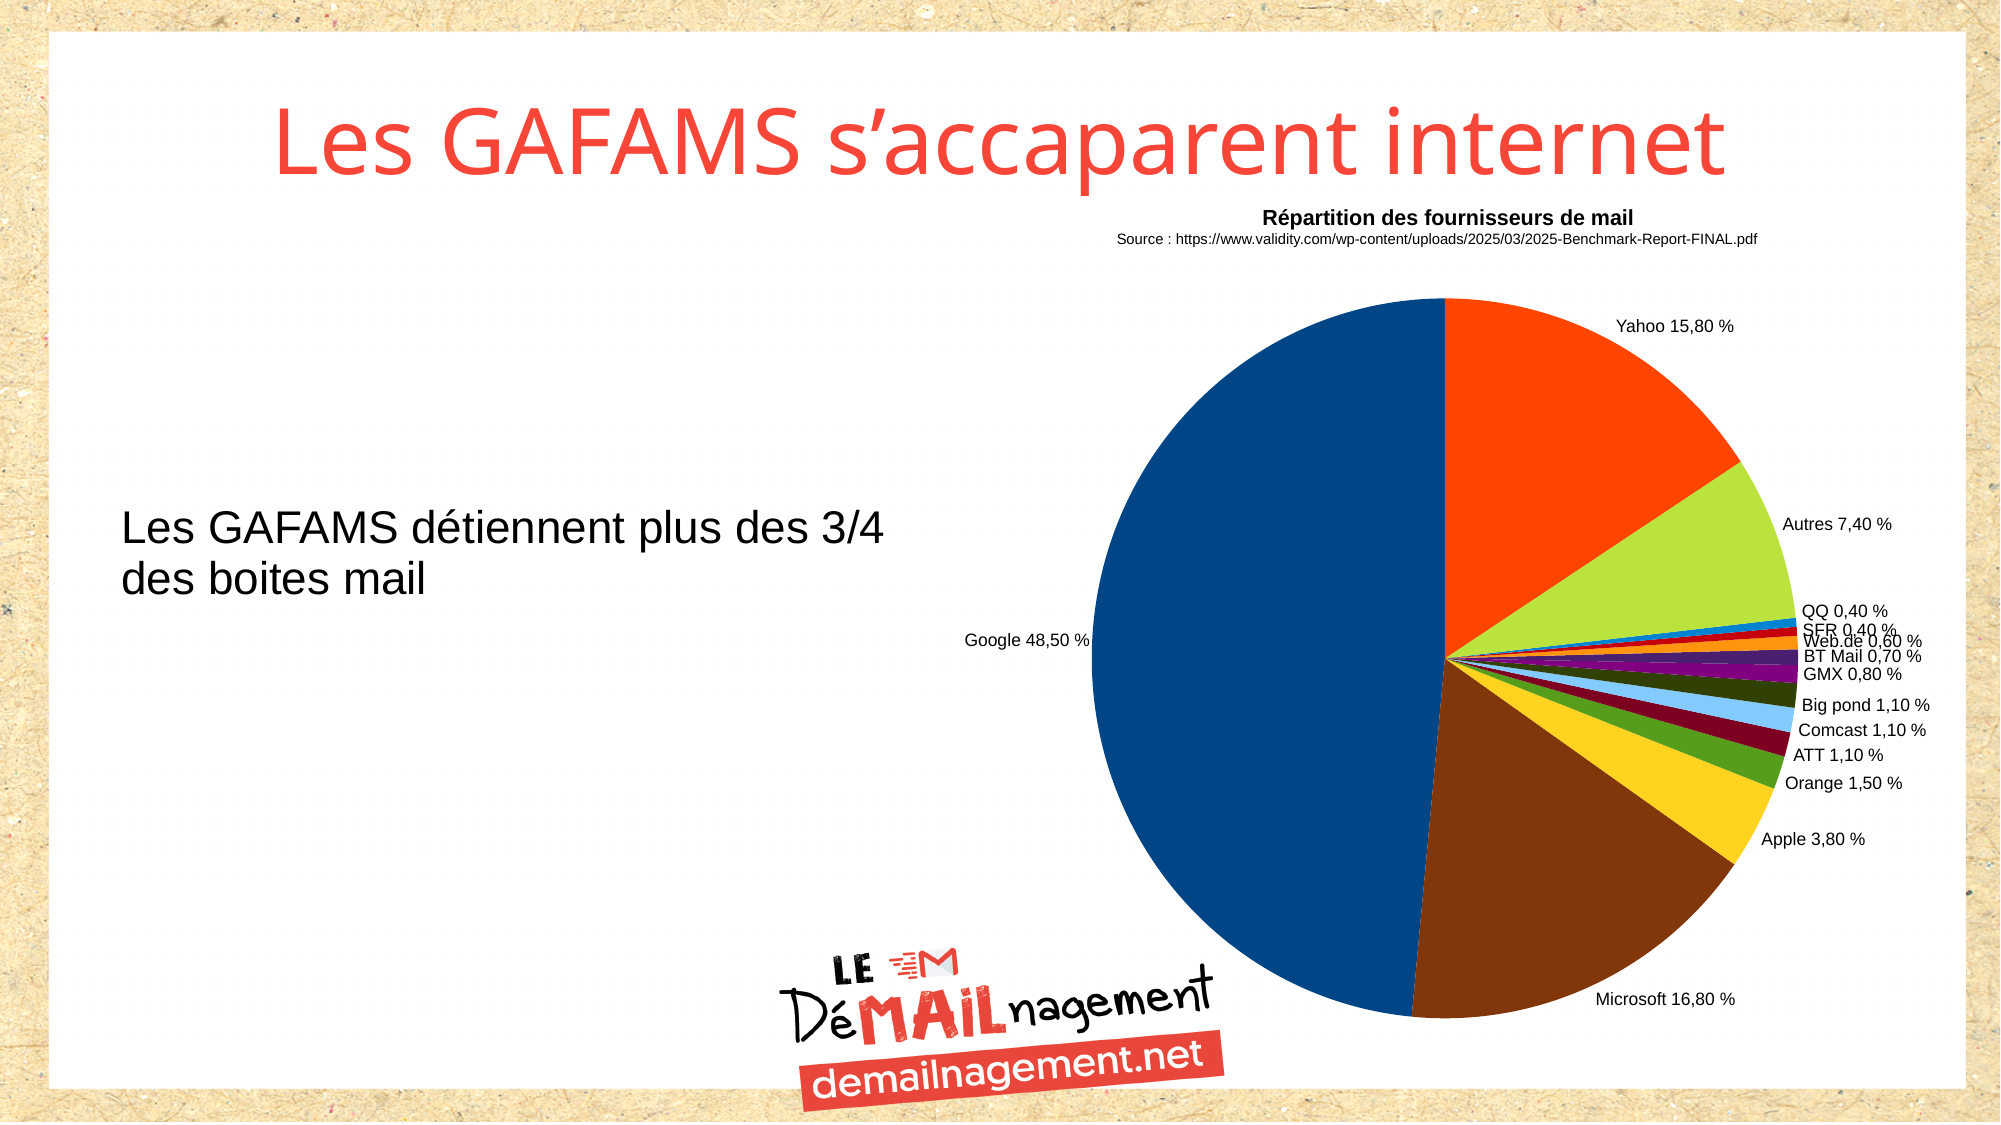

# Les GAFAMS s’accaparent internet
Les GAFAMS détiennent plus des 3/4 des boites mail